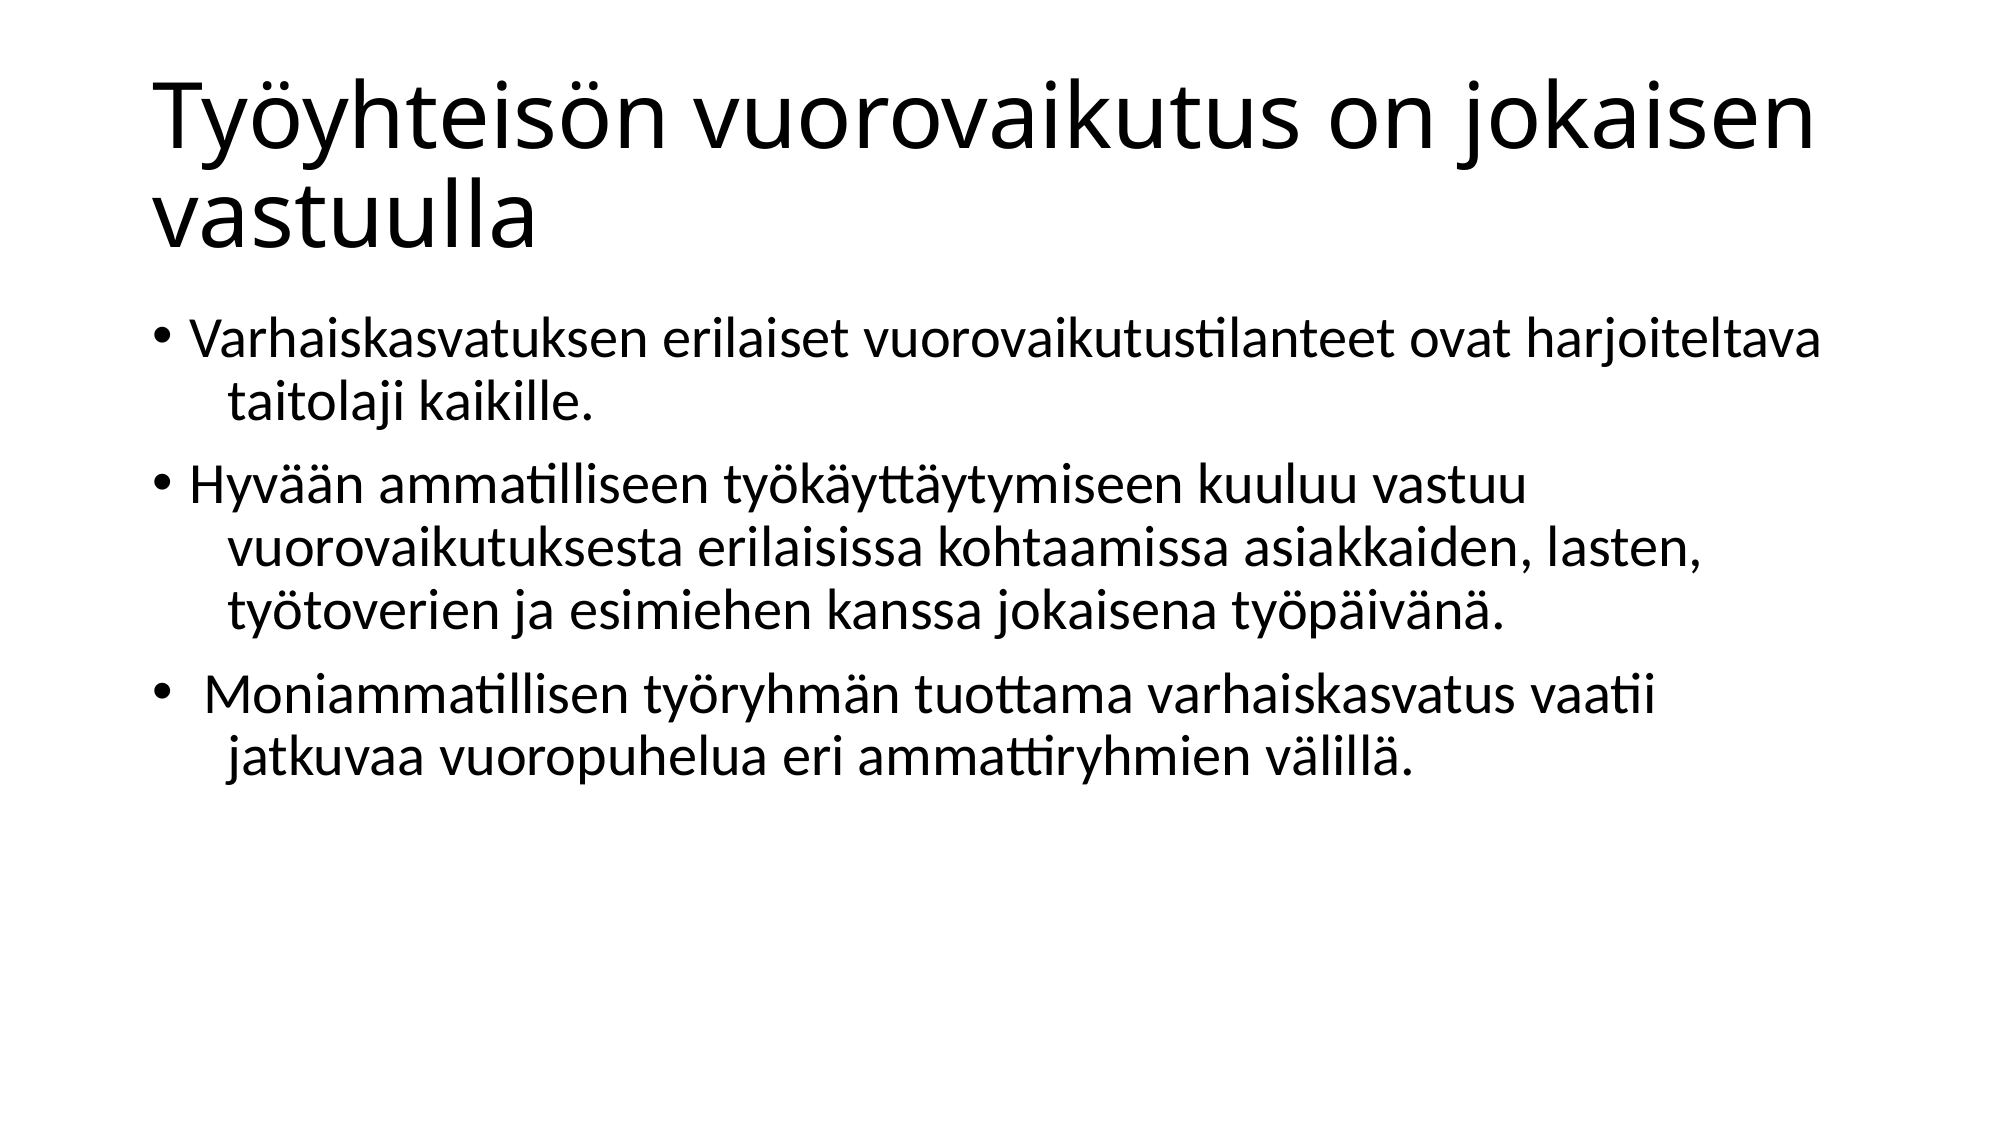

# Työyhteisön vuorovaikutus on jokaisen vastuulla
Varhaiskasvatuksen erilaiset vuorovaikutustilanteet ovat harjoiteltava taitolaji kaikille.
Hyvään ammatilliseen työkäyttäytymiseen kuuluu vastuu vuorovaikutuksesta erilaisissa kohtaamissa asiakkaiden, lasten, työtoverien ja esimiehen kanssa jokaisena työpäivänä.
 Moniammatillisen työryhmän tuottama varhaiskasvatus vaatii jatkuvaa vuoropuhelua eri ammattiryhmien välillä.